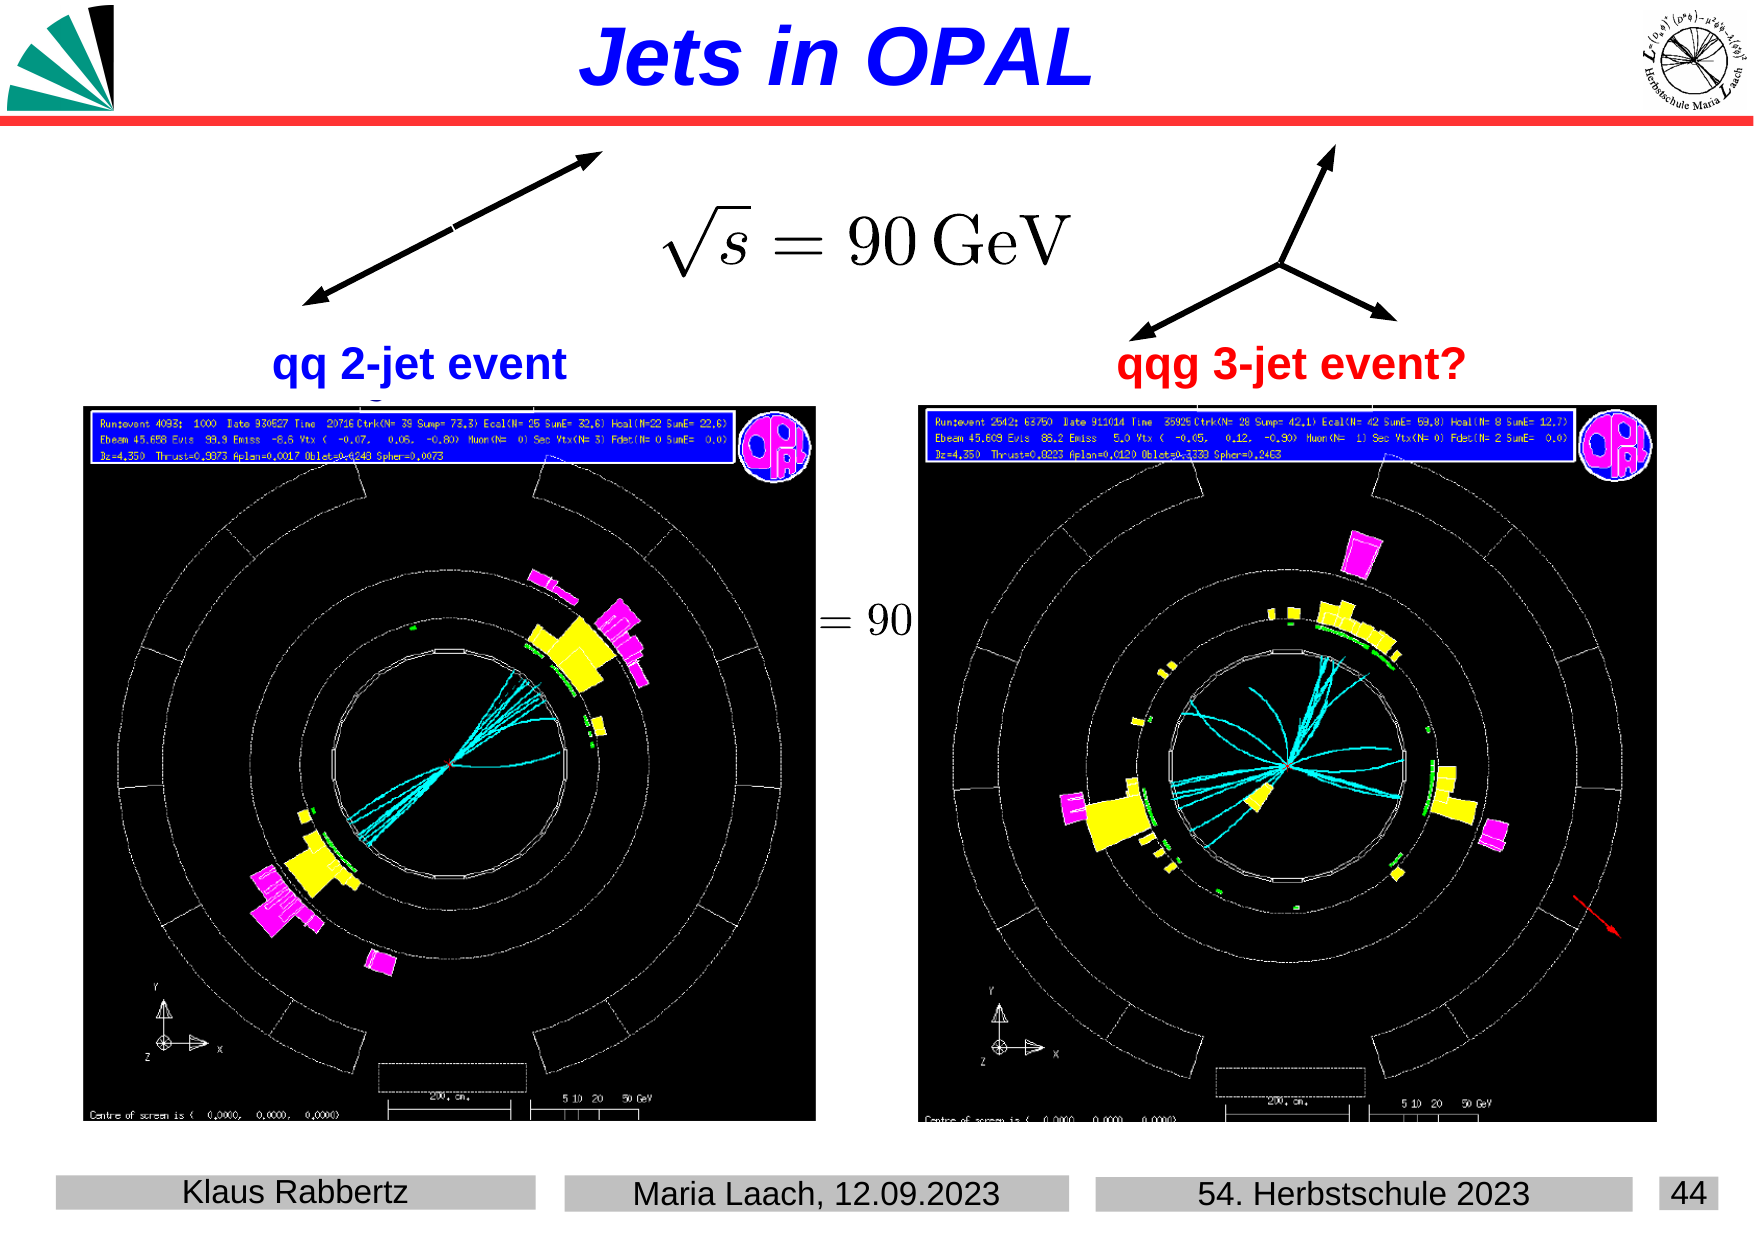

# Jets in OPAL
qq 2-jet event
qqg 3-jet event?